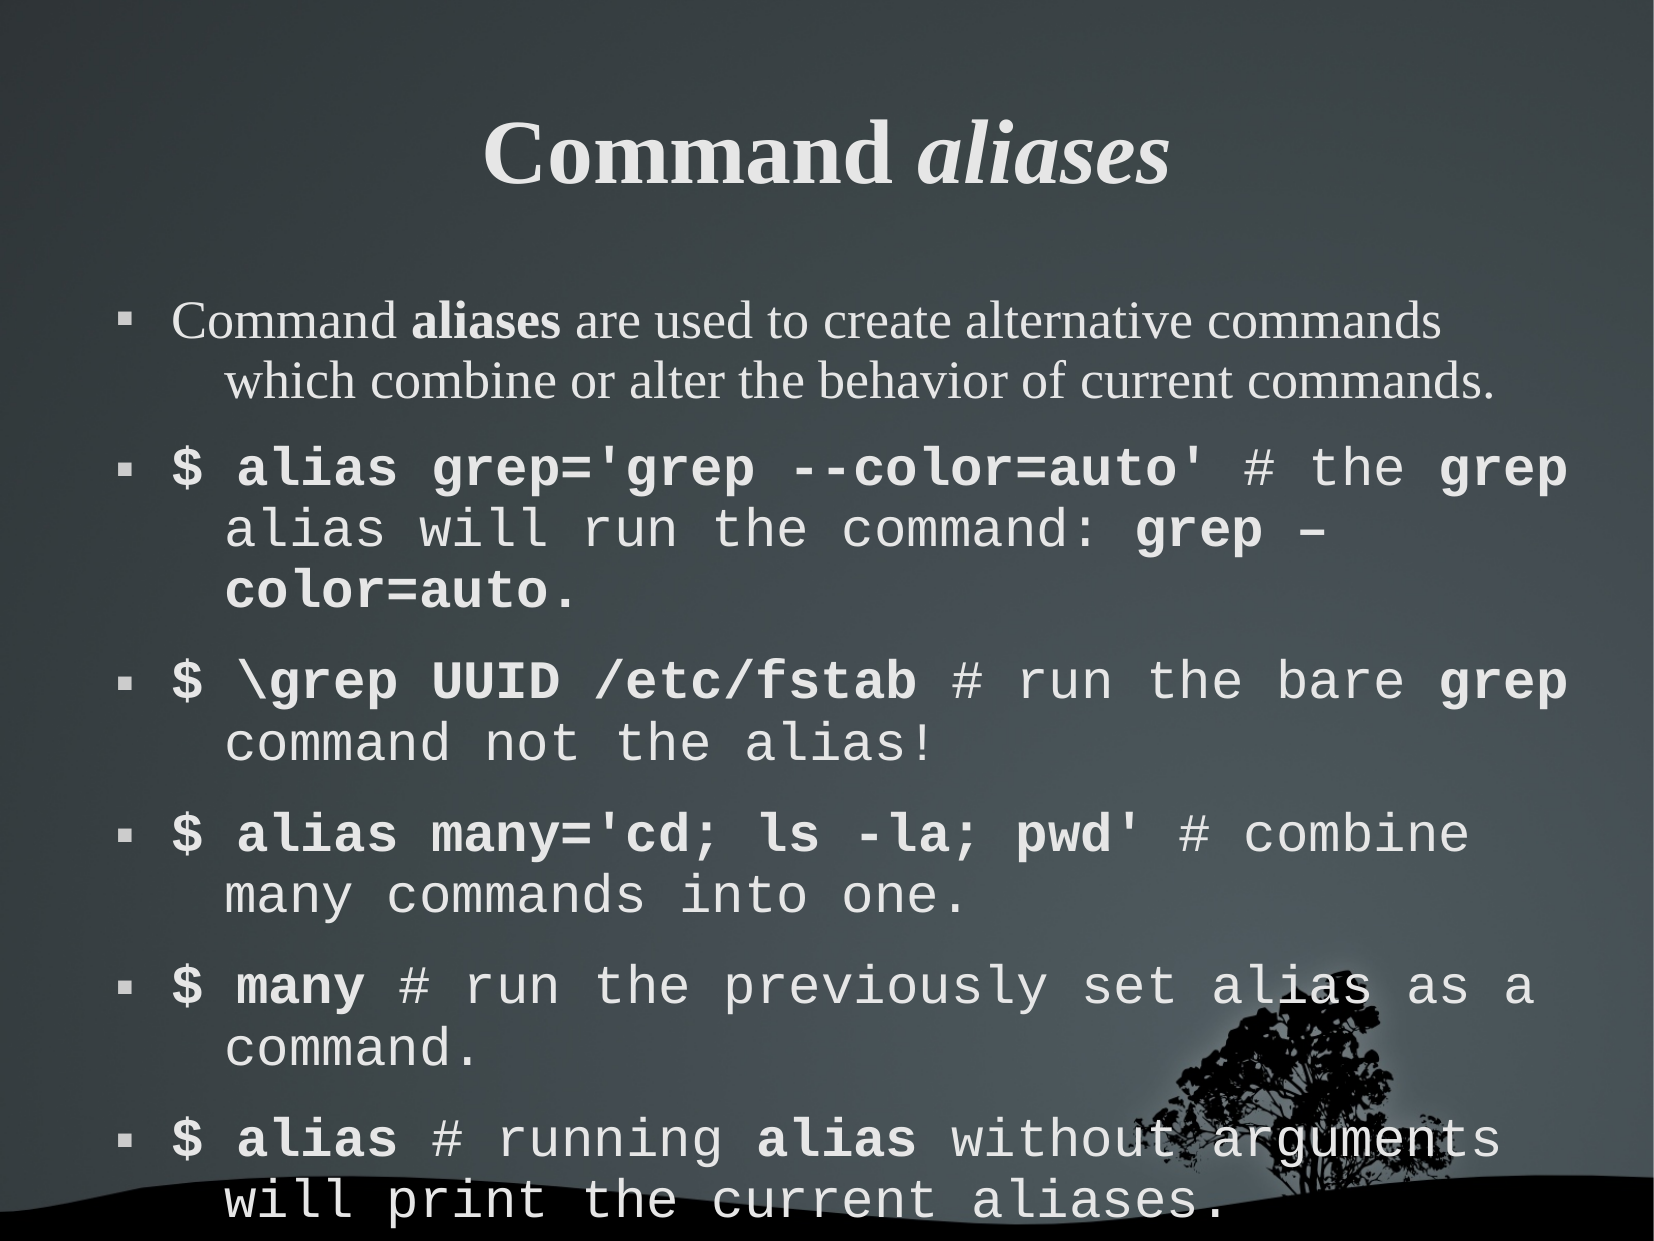

# Command aliases
Command aliases are used to create alternative commands which combine or alter the behavior of current commands.
$ alias grep='grep --color=auto' # the grep alias will run the command: grep –color=auto.
$ \grep UUID /etc/fstab # run the bare grep command not the alias!
$ alias many='cd; ls -la; pwd' # combine many commands into one.
$ many # run the previously set alias as a command.
$ alias # running alias without arguments will print the current aliases.